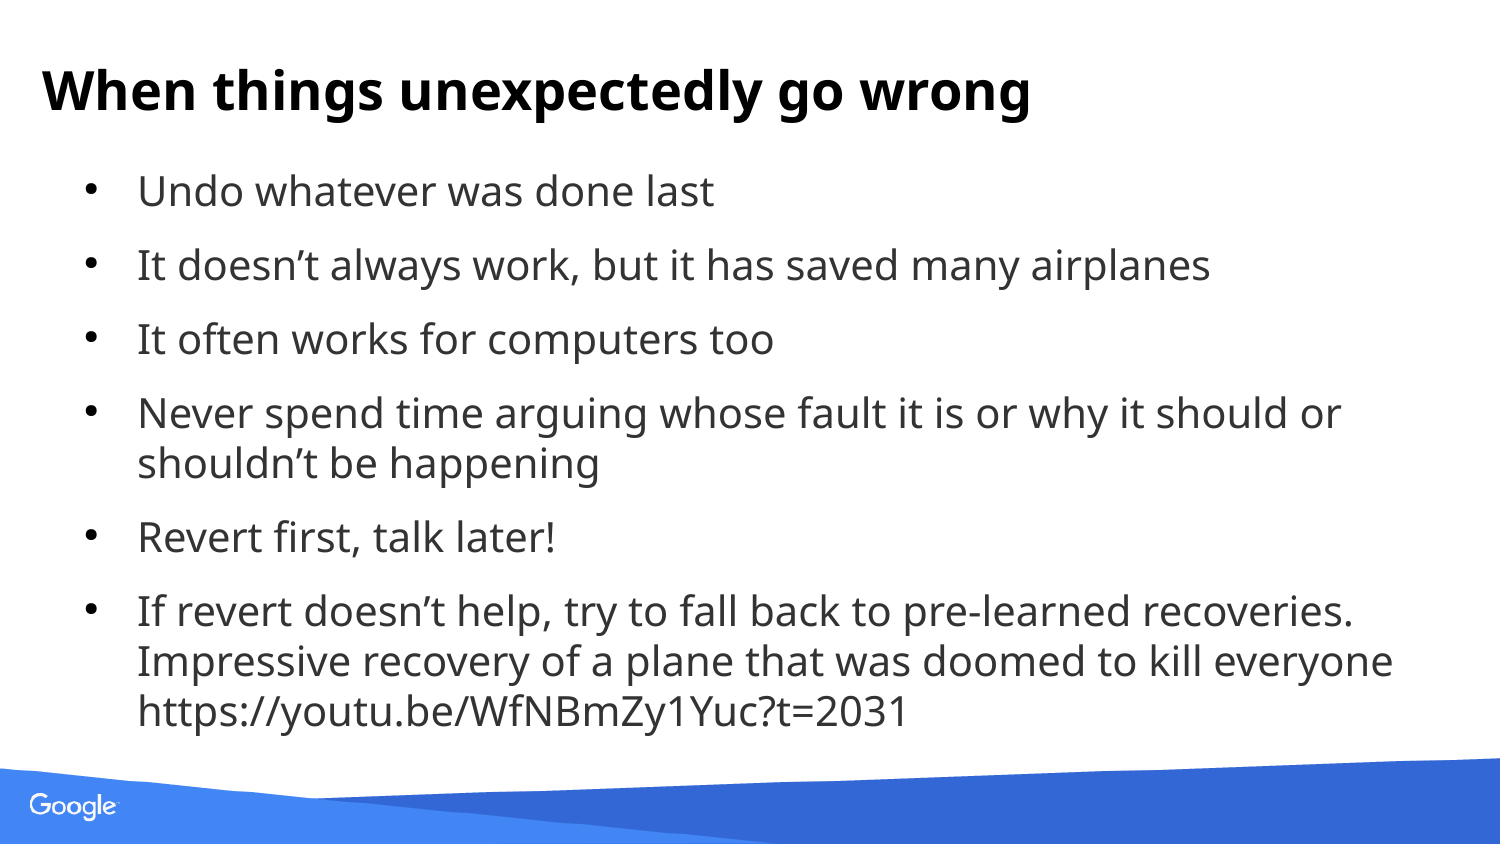

When things unexpectedly go wrong
# Undo whatever was done last
It doesn’t always work, but it has saved many airplanes
It often works for computers too
Never spend time arguing whose fault it is or why it should or shouldn’t be happening
Revert first, talk later!
If revert doesn’t help, try to fall back to pre-learned recoveries. Impressive recovery of a plane that was doomed to kill everyonehttps://youtu.be/WfNBmZy1Yuc?t=2031